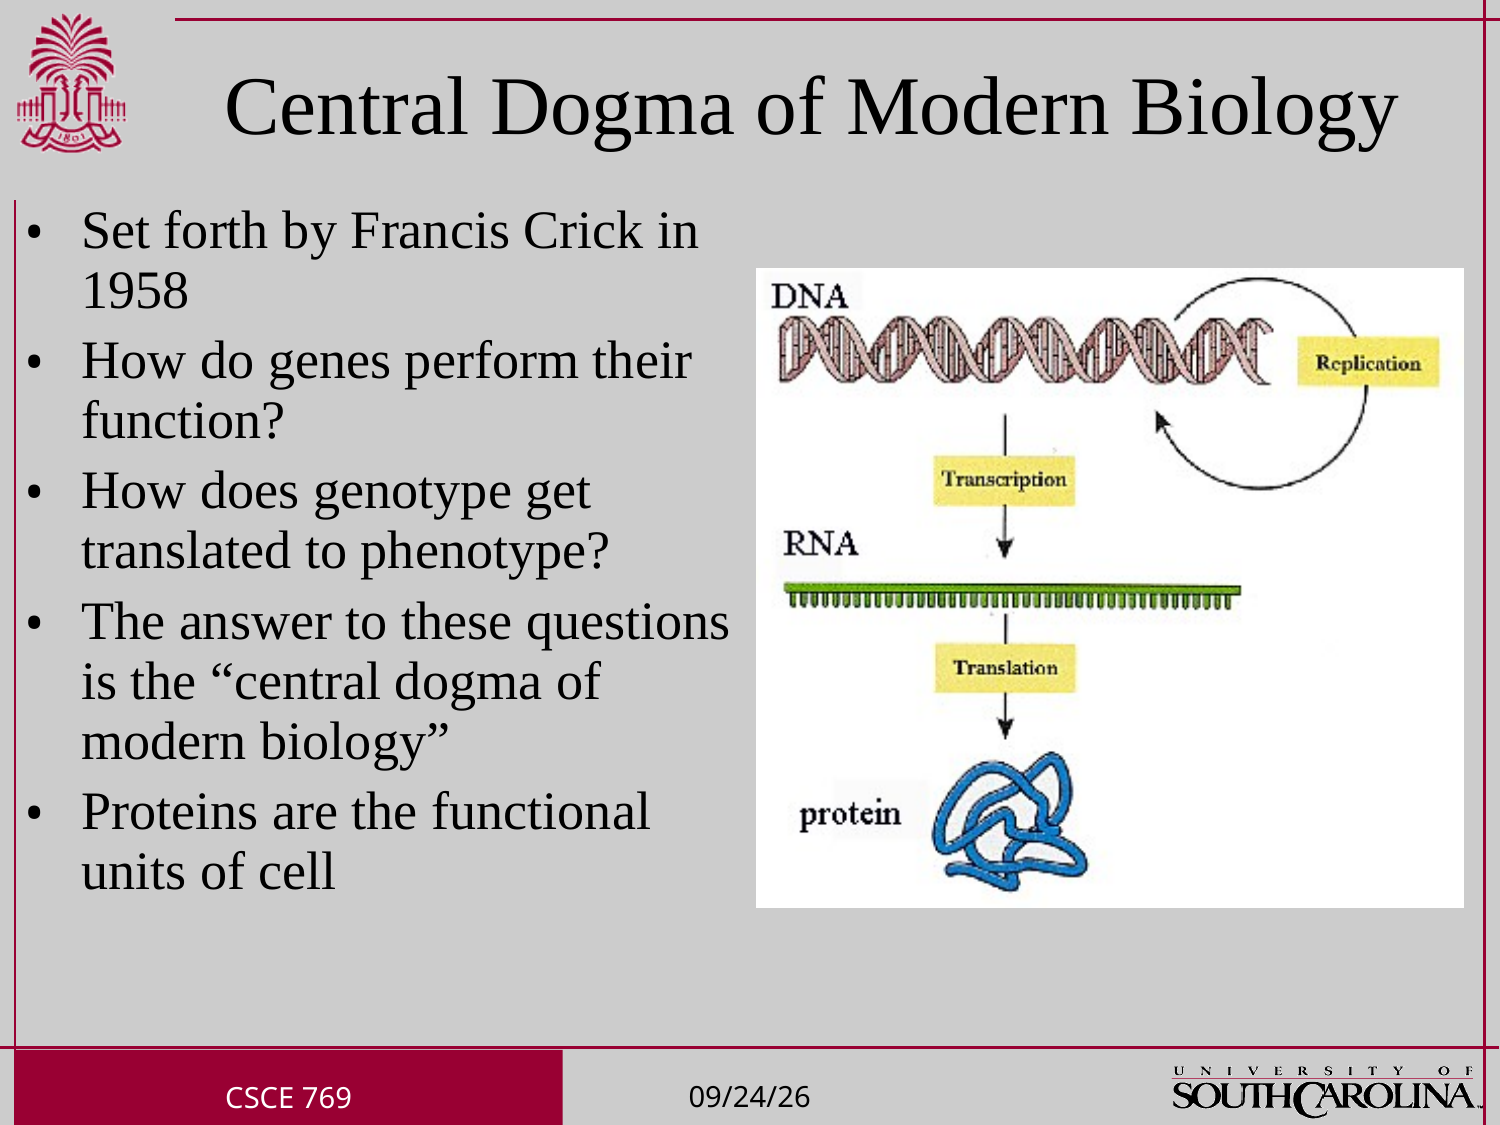

# Central Dogma of Modern Biology
Set forth by Francis Crick in 1958
How do genes perform their function?
How does genotype get translated to phenotype?
The answer to these questions is the “central dogma of modern biology”
Proteins are the functional units of cell